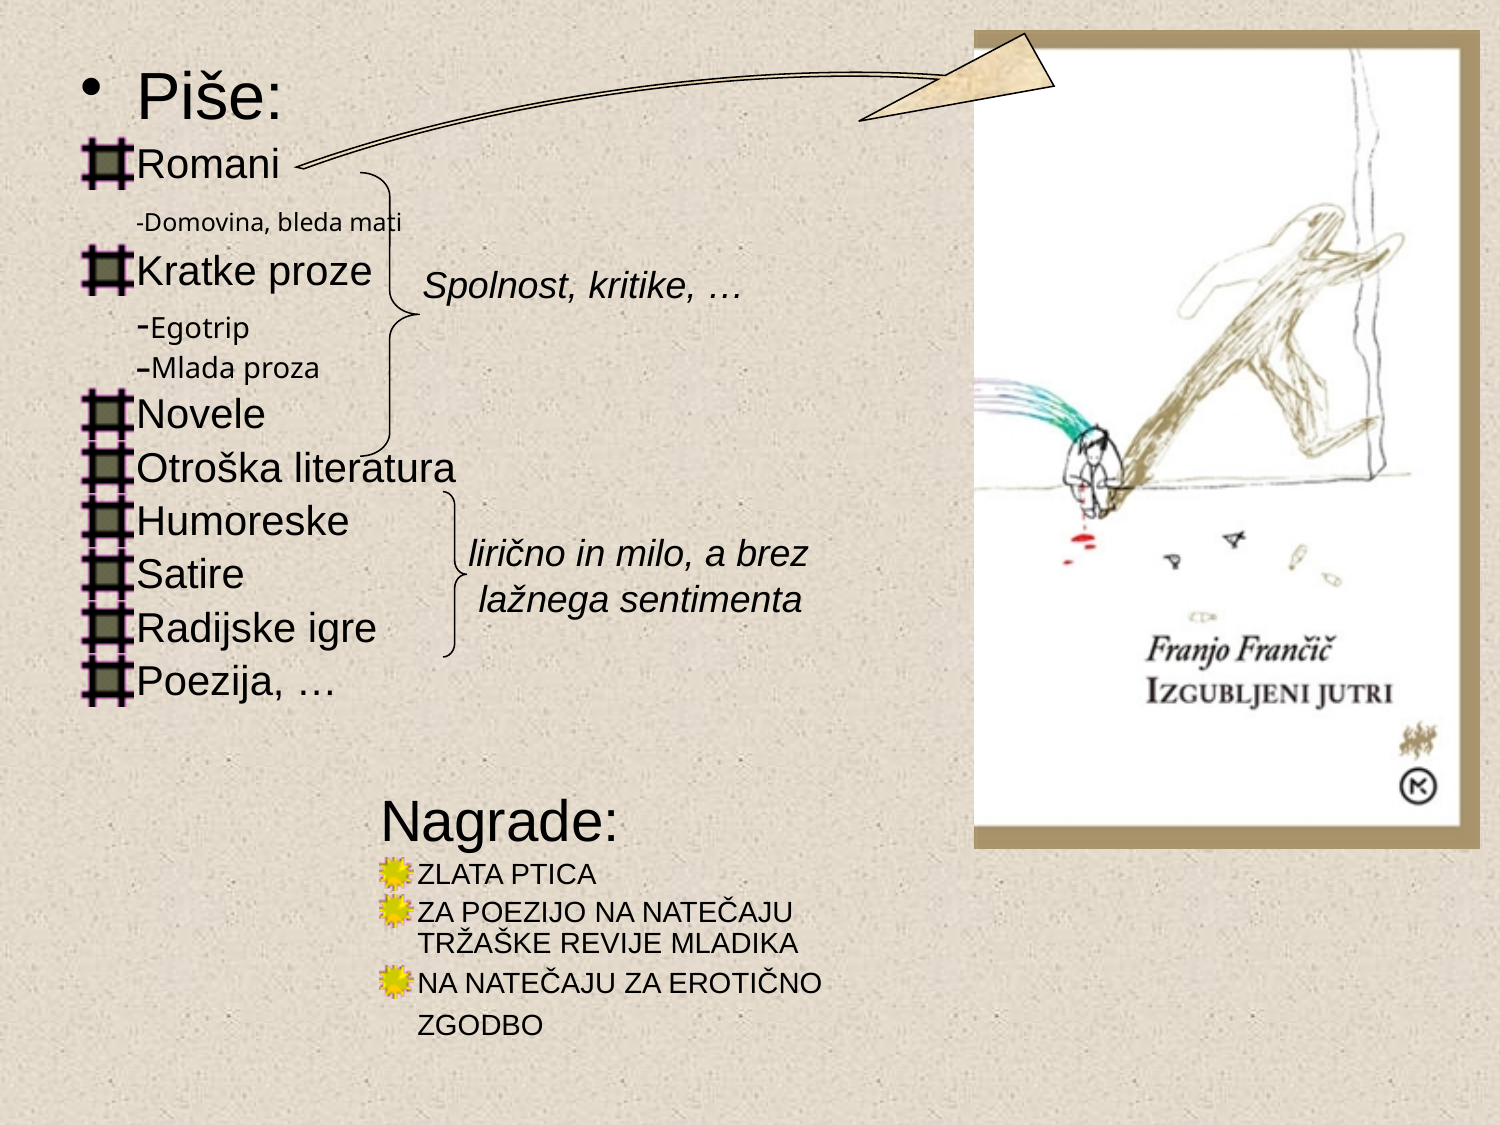

# Piše:
Romani
	-Domovina, bleda mati
Kratke proze
	-Egotrip
	–Mlada proza
Novele
Otroška literatura
Humoreske
Satire
Radijske igre
Poezija, …
Nagrade:
ZLATA PTICA
ZA POEZIJO NA NATEČAJU TRŽAŠKE REVIJE MLADIKA
NA NATEČAJU ZA EROTIČNO ZGODBO
Spolnost, kritike, …
 lirično in milo, a brez lažnega sentimenta